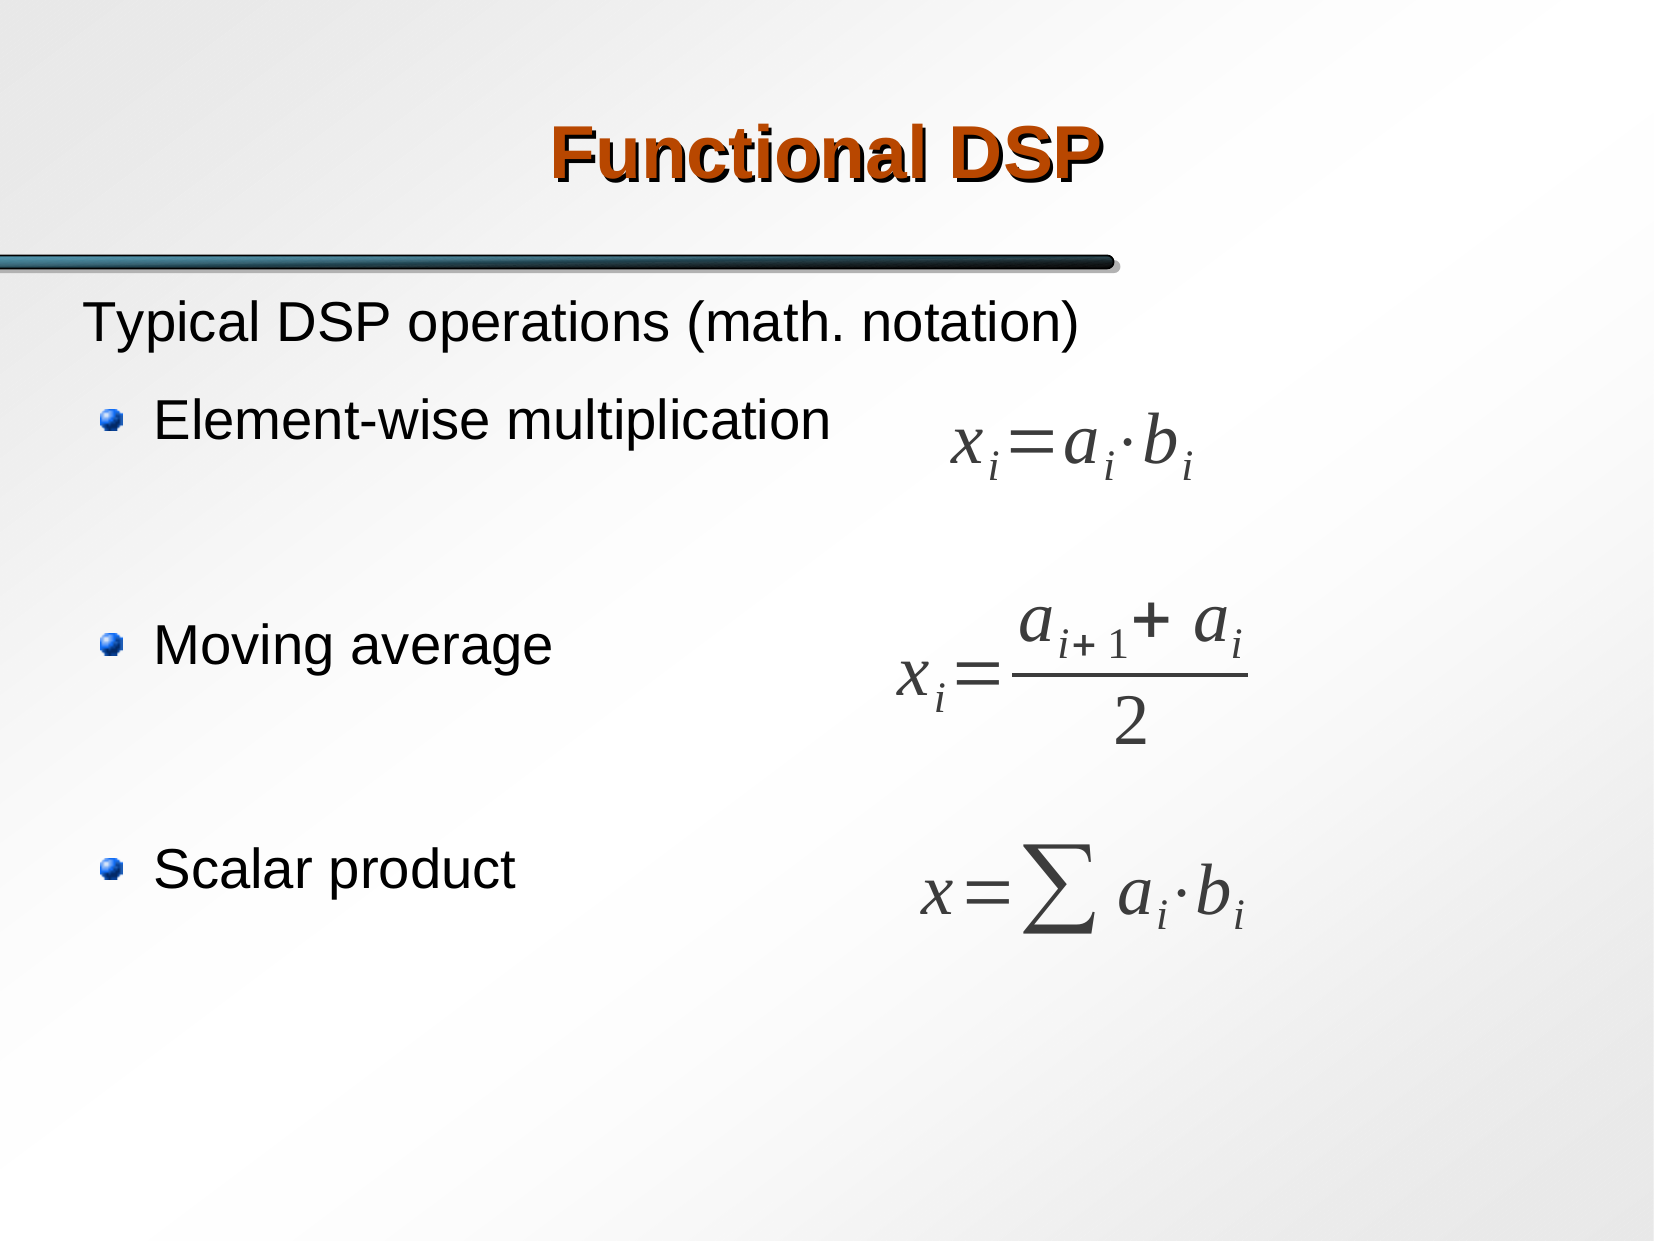

# Functional DSP
Typical DSP operations (math. notation)
Element-wise multiplication
Moving average
Scalar product